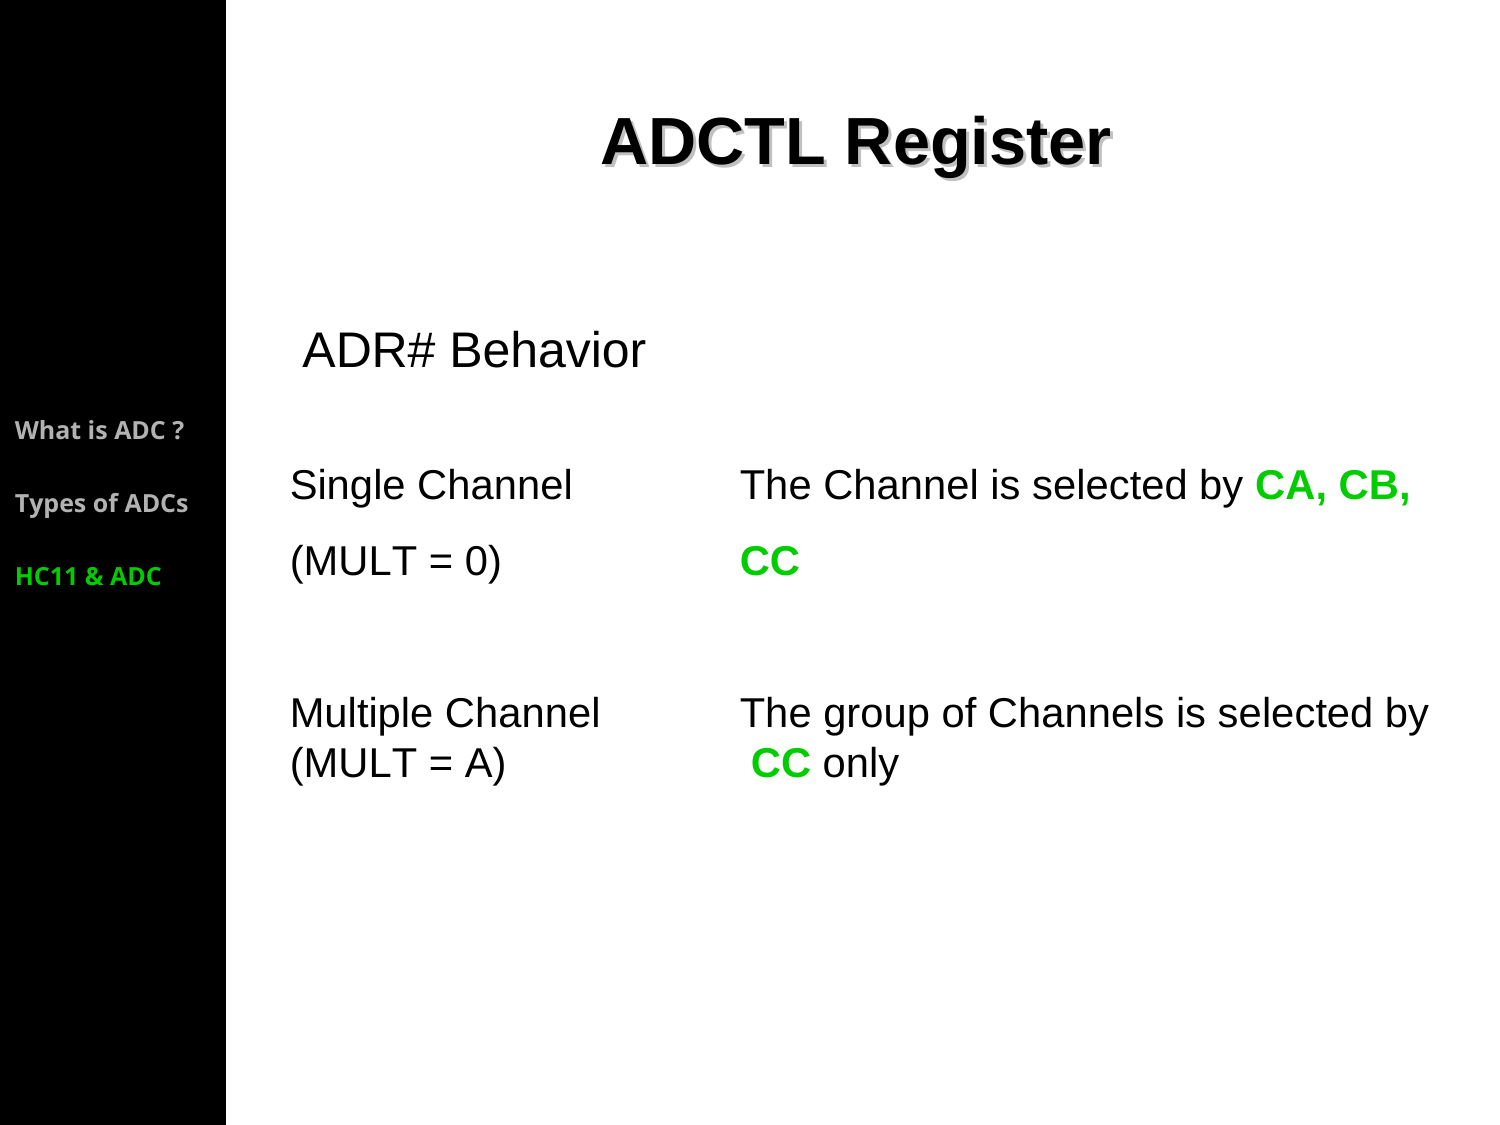

What is ADC ?
Types of ADCs
HC11 & ADC
ADCTL Register
ADR# Behavior
Single Channel 		The Channel is selected by CA, CB,
(MULT = 0)		CC
Multiple Channel 	The group of Channels is selected by (MULT = A)	 CC only